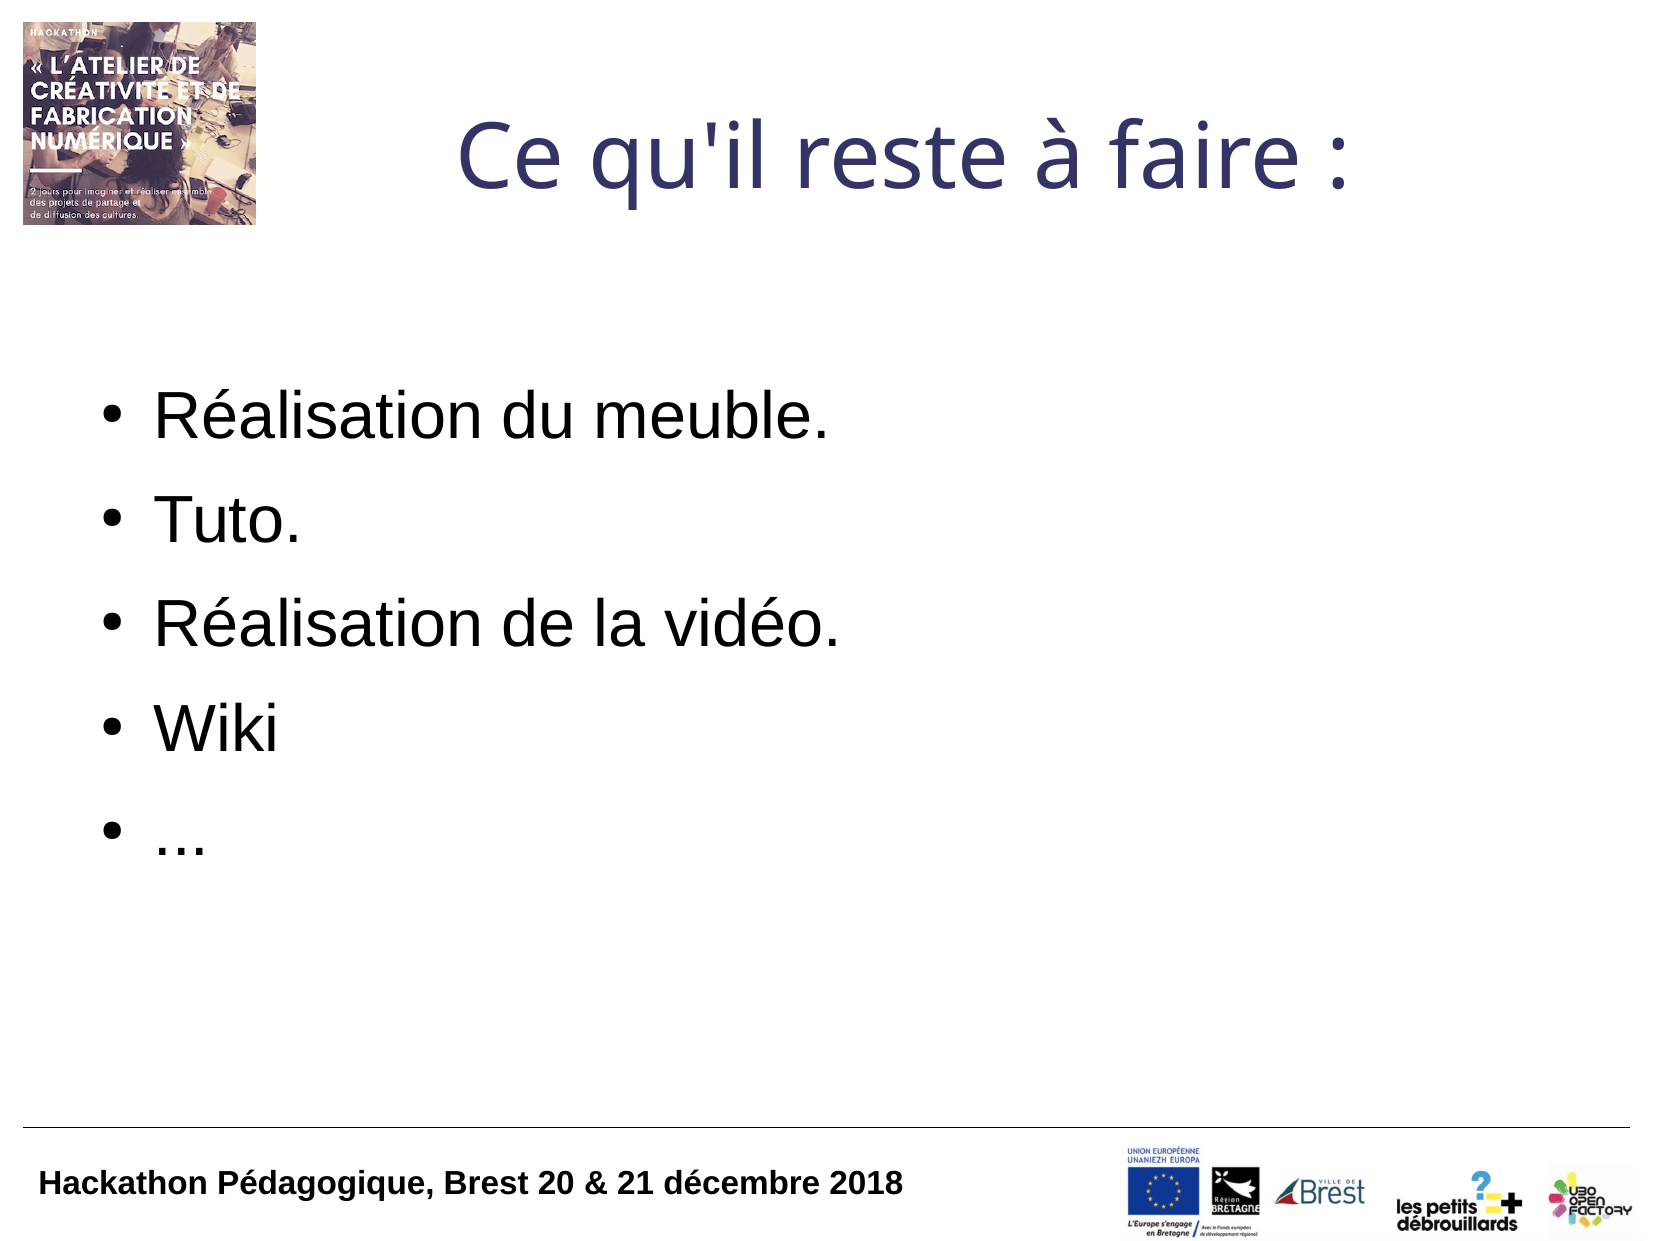

# Ce qu'il reste à faire :
Réalisation du meuble.
Tuto.
Réalisation de la vidéo.
Wiki
...
Hackathon Pédagogique, Brest 20 & 21 décembre 2018